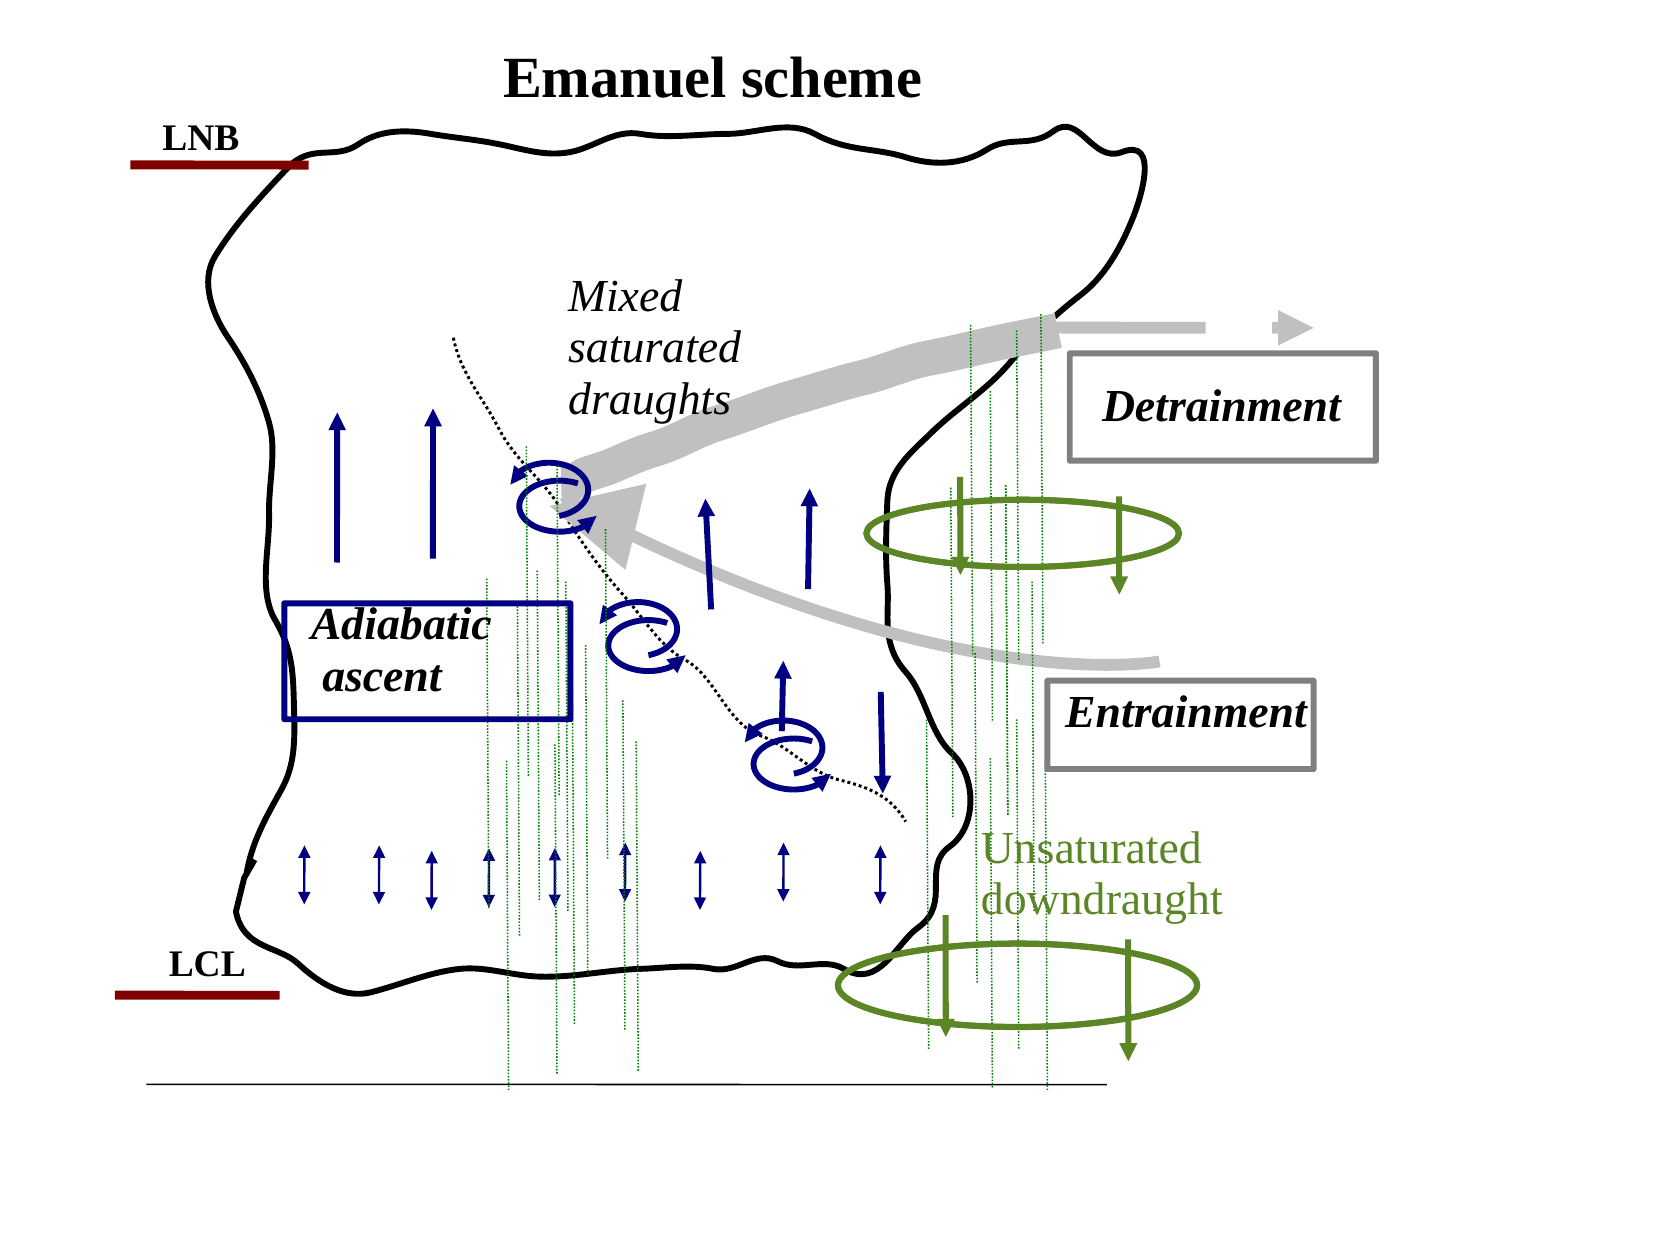

Emanuel scheme
LNB
Mixed
saturated
draughts
Detrainment
Adiabatic
 ascent
Entrainment
Unsaturated
downdraught
LCL